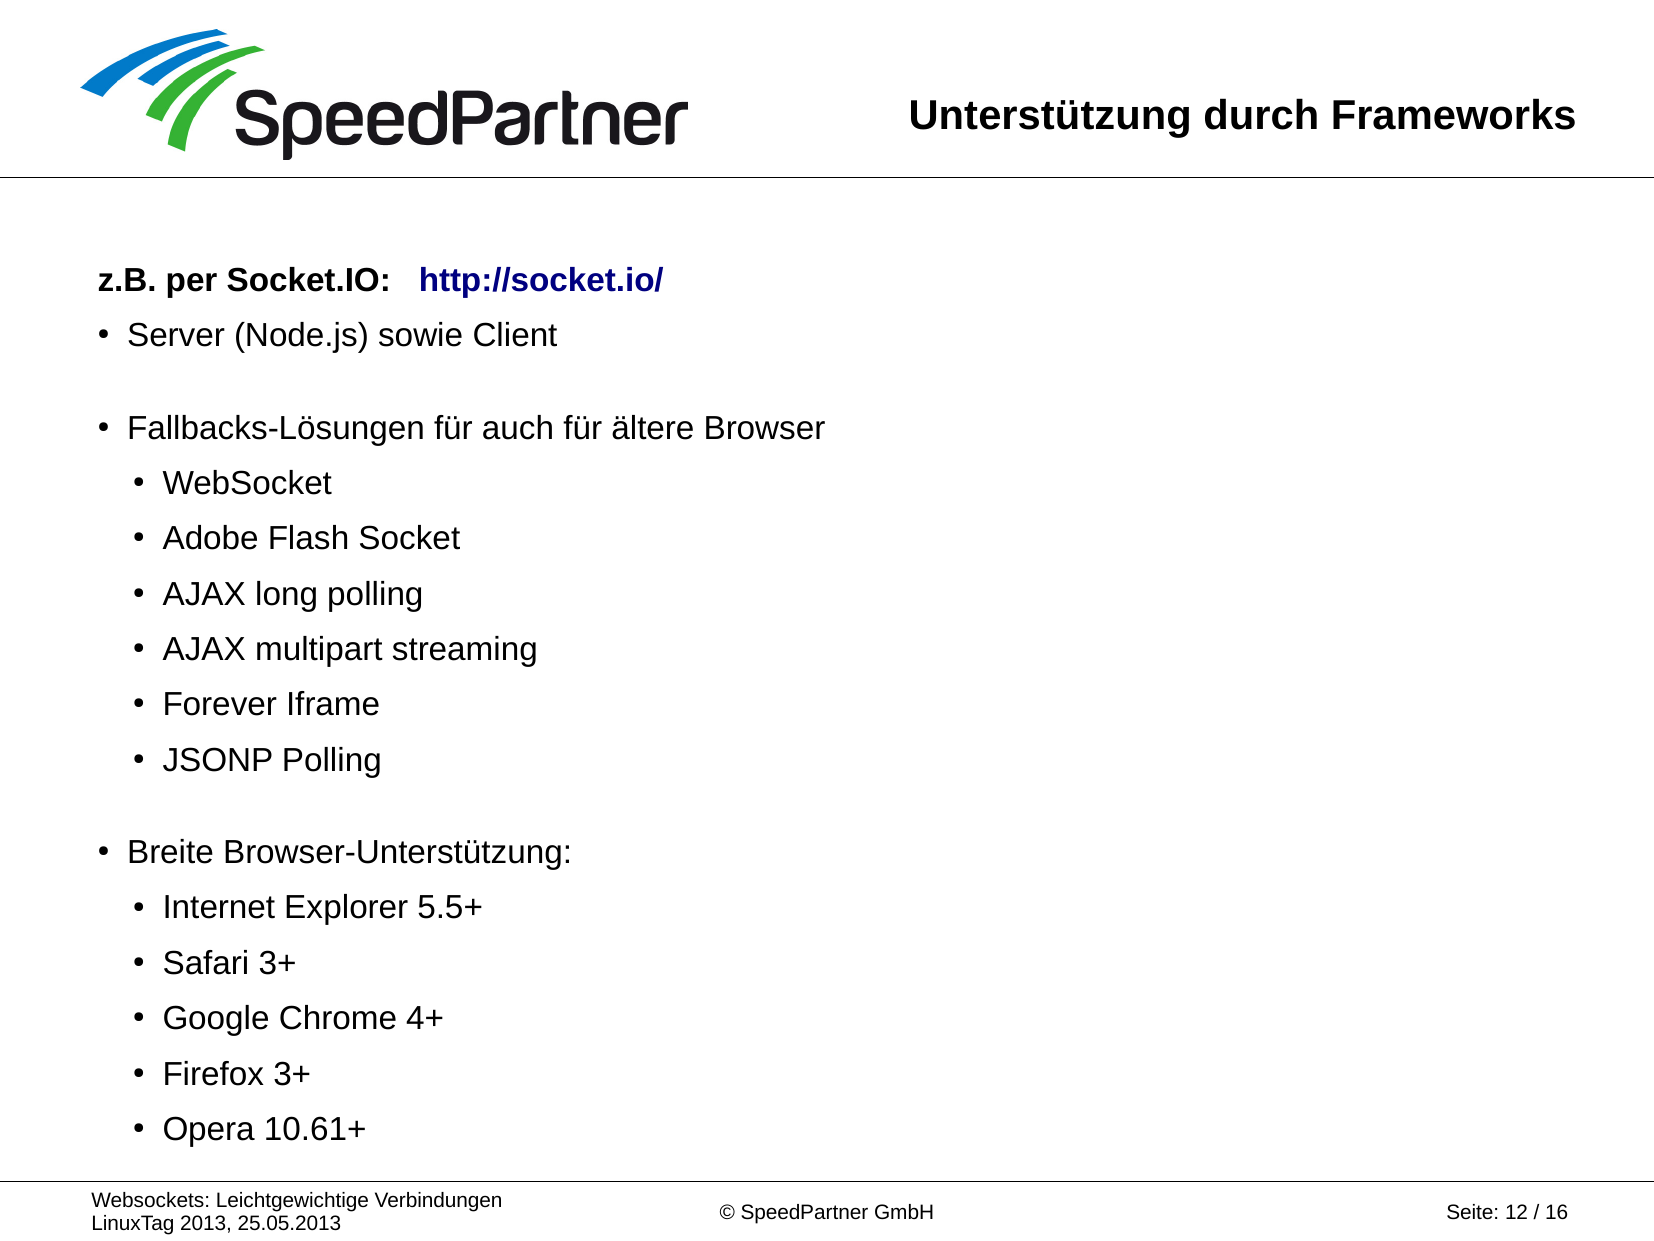

# Unterstützung durch Frameworks
z.B. per Socket.IO: http://socket.io/
Server (Node.js) sowie Client
Fallbacks-Lösungen für auch für ältere Browser
WebSocket
Adobe Flash Socket
AJAX long polling
AJAX multipart streaming
Forever Iframe
JSONP Polling
Breite Browser-Unterstützung:
Internet Explorer 5.5+
Safari 3+
Google Chrome 4+
Firefox 3+
Opera 10.61+